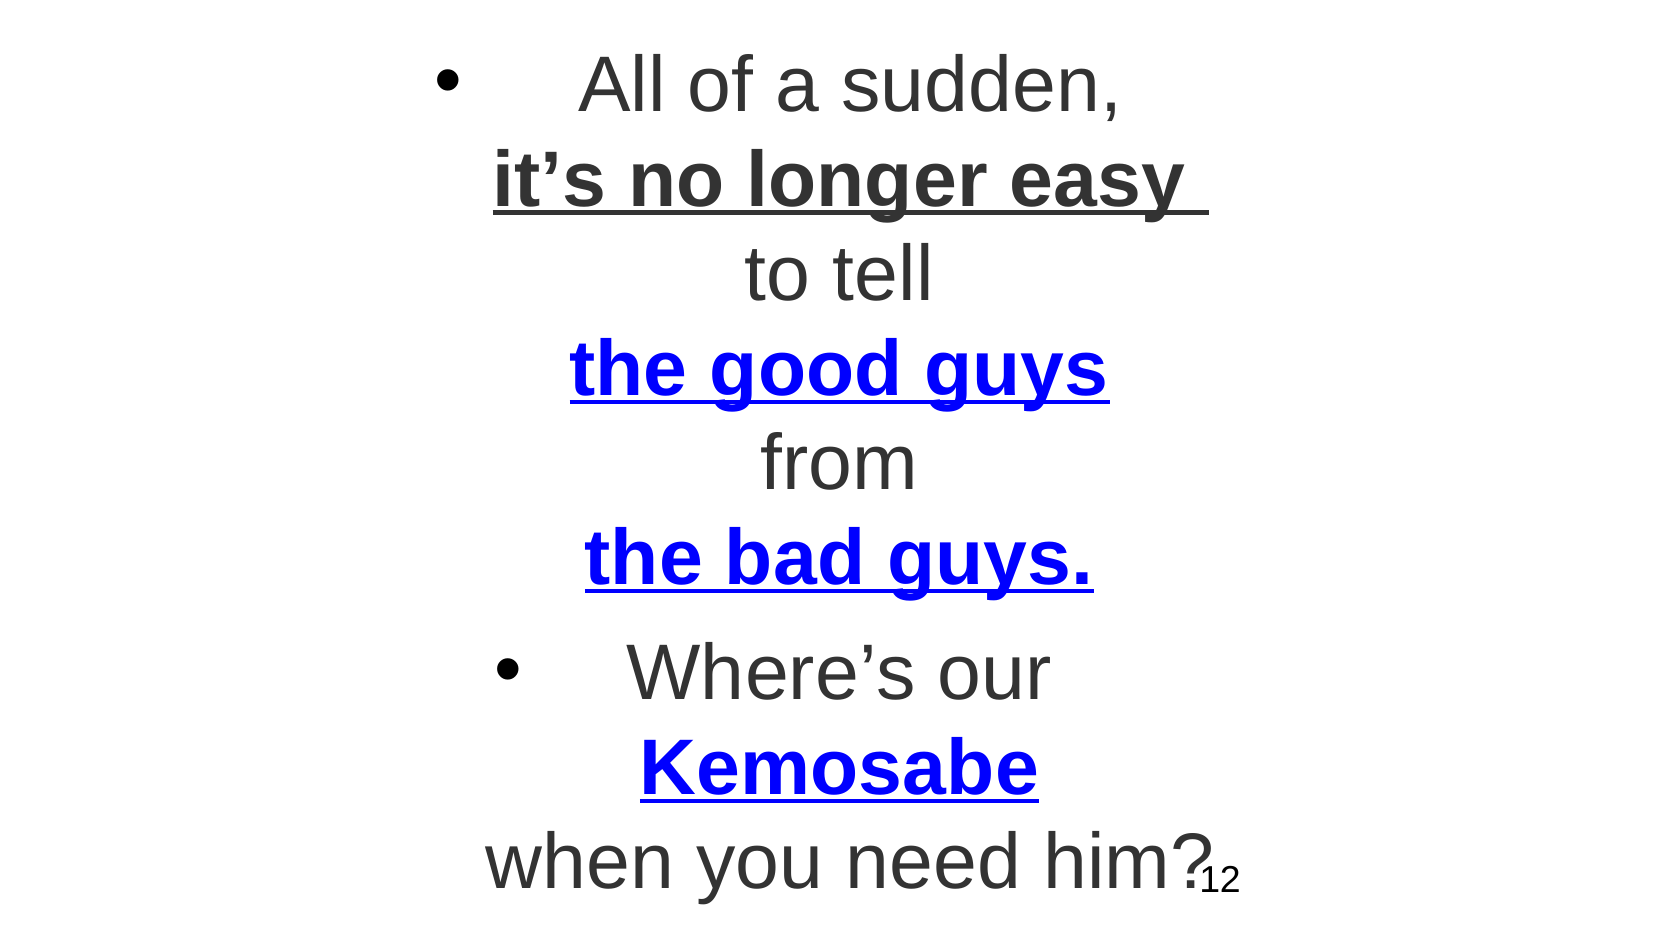

# All of a sudden, it’s no longer easy to tell the good guys from the bad guys.
Where’s our
Kemosabe
when you need him?
12